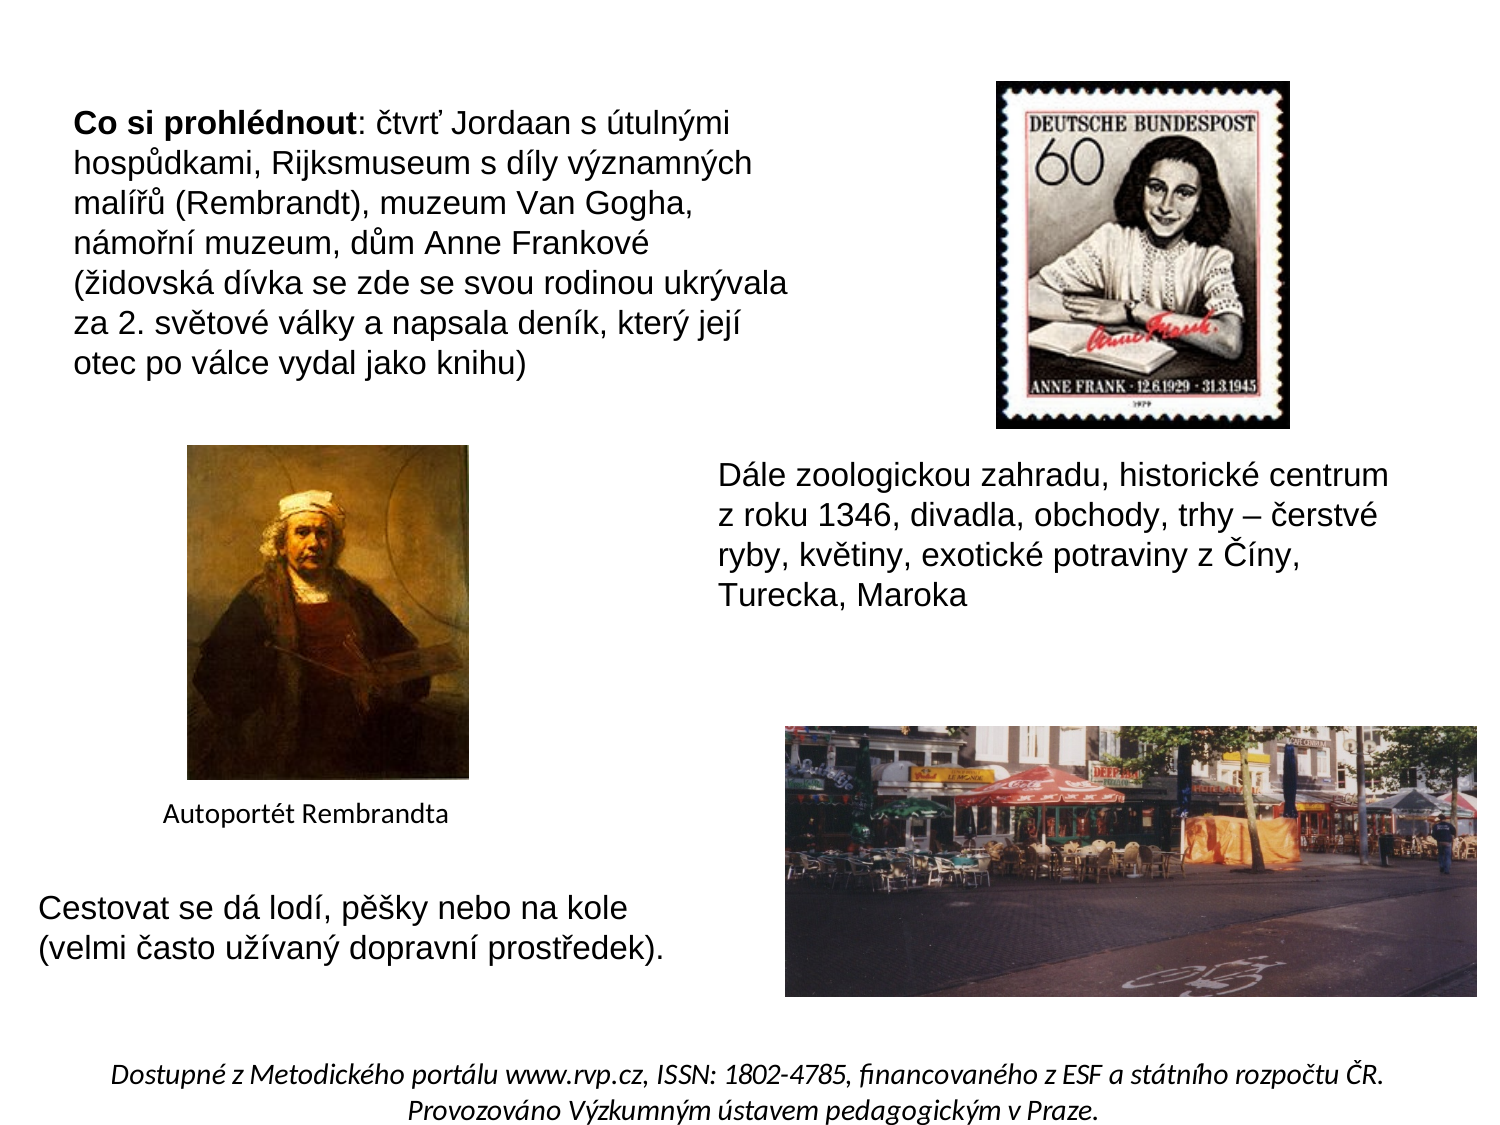

Co si prohlédnout: čtvrť Jordaan s útulnými hospůdkami, Rijksmuseum s díly významných malířů (Rembrandt), muzeum Van Gogha, námořní muzeum, dům Anne Frankové (židovská dívka se zde se svou rodinou ukrývala za 2. světové války a napsala deník, který její otec po válce vydal jako knihu)
Dále zoologickou zahradu, historické centrum
z roku 1346, divadla, obchody, trhy – čerstvé ryby, květiny, exotické potraviny z Číny, Turecka, Maroka
Autoportét Rembrandta
Cestovat se dá lodí, pěšky nebo na kole
(velmi často užívaný dopravní prostředek).